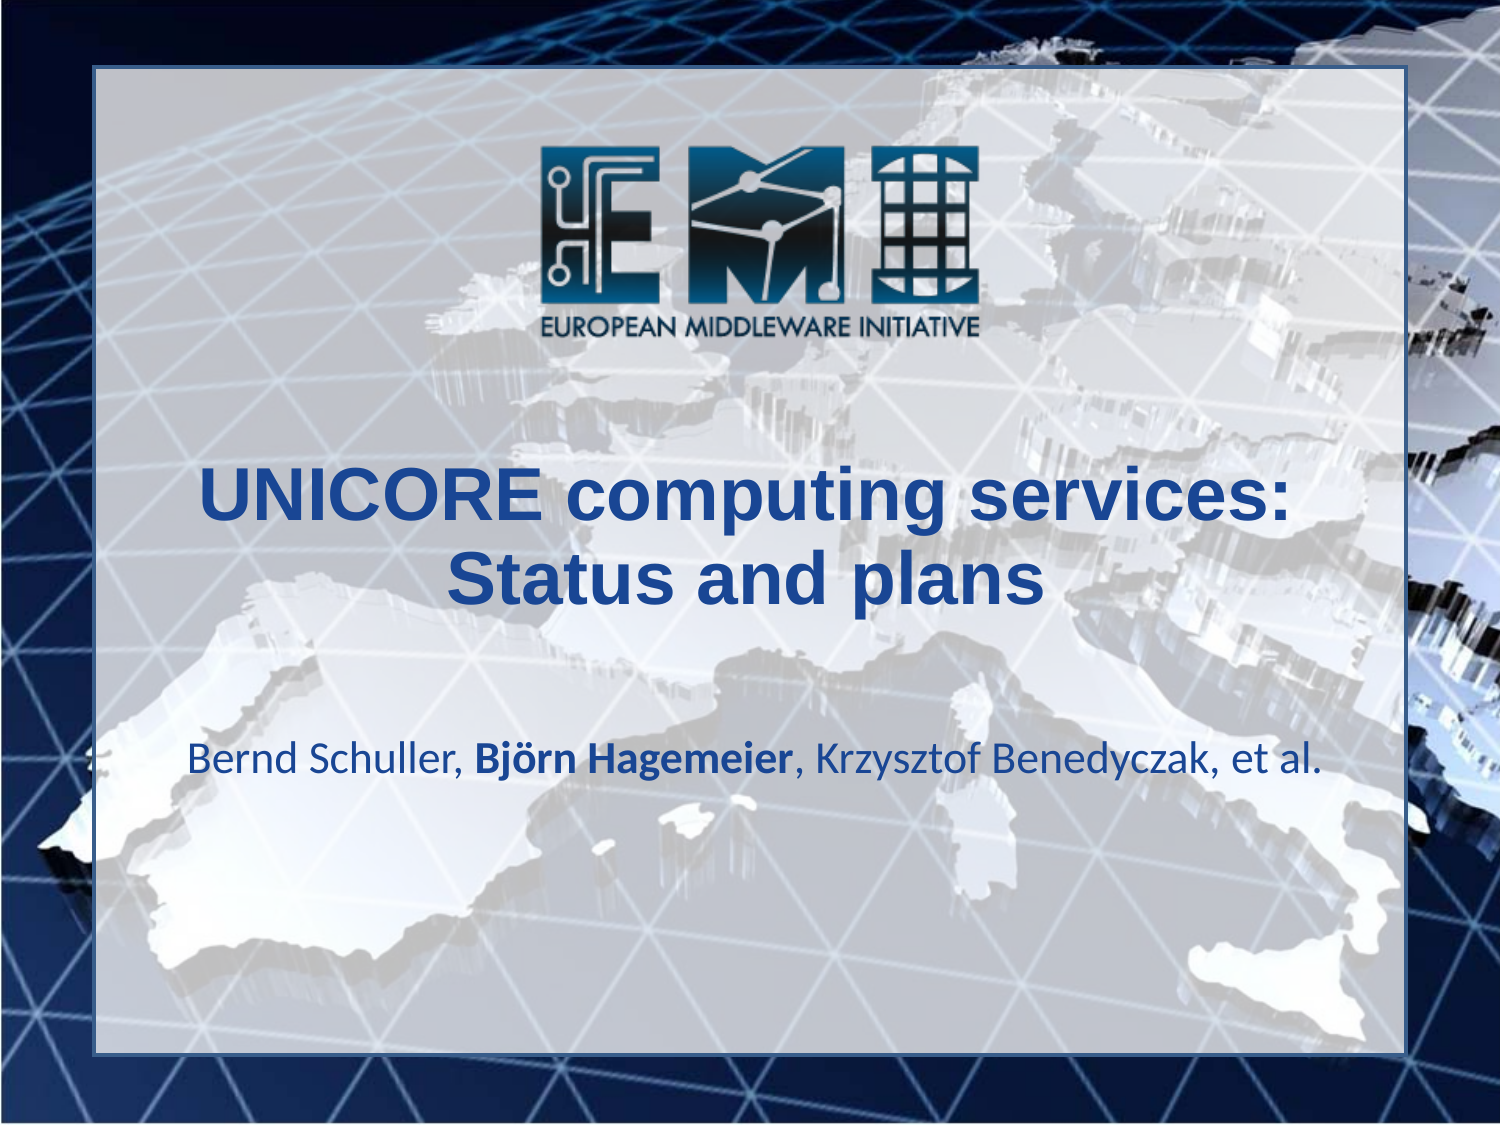

# UNICORE computing services: Status and plans
 Bernd Schuller, Björn Hagemeier, Krzysztof Benedyczak, et al.